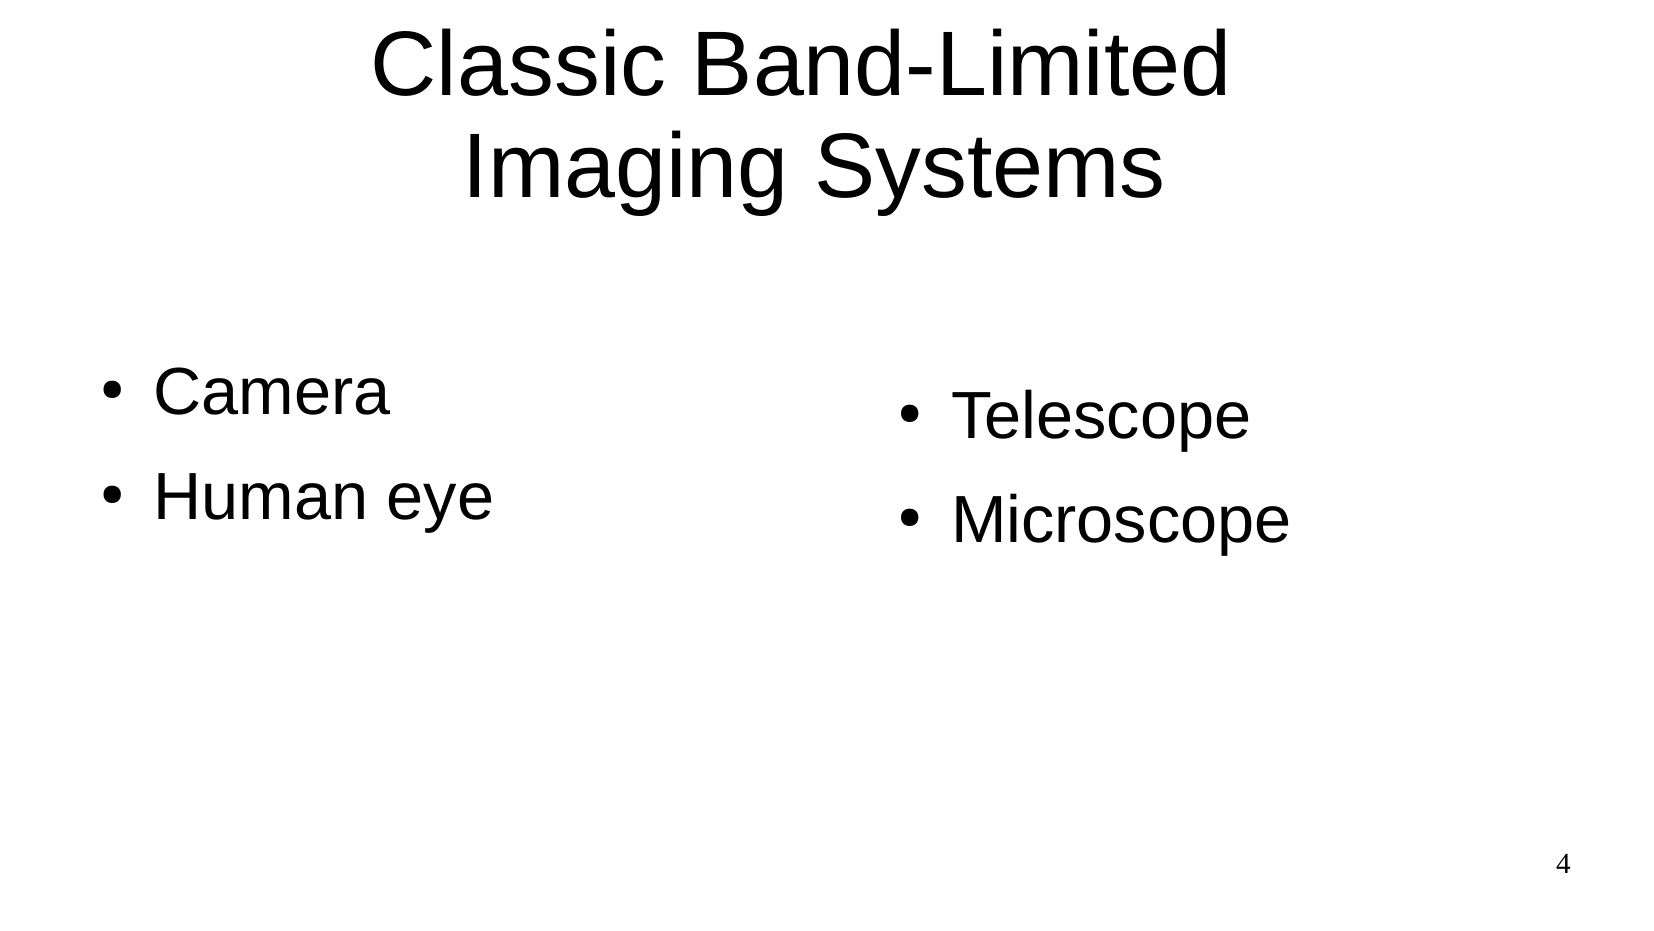

# Classic Band-Limited Imaging Systems
Camera
Human eye
Telescope
Microscope
4